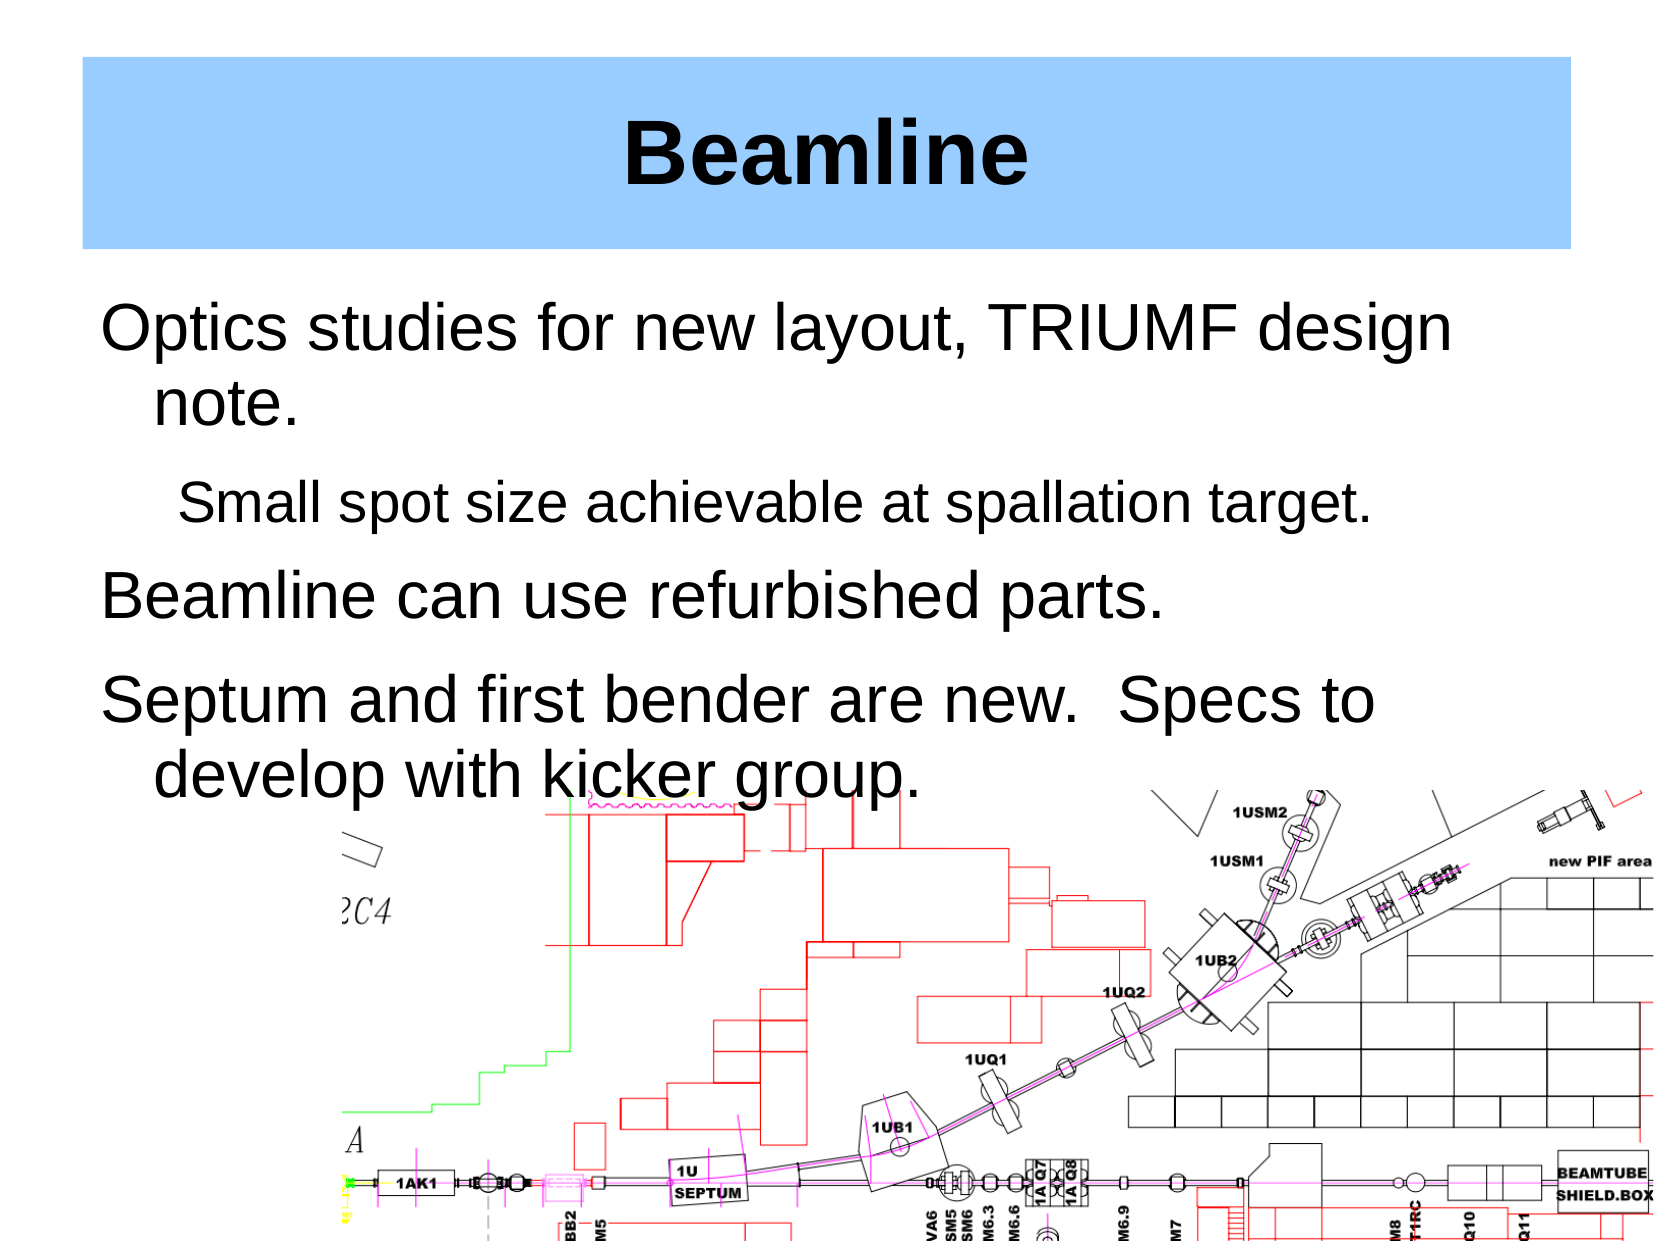

# Beamline
Optics studies for new layout, TRIUMF design note.
Small spot size achievable at spallation target.
Beamline can use refurbished parts.
Septum and first bender are new. Specs to develop with kicker group.